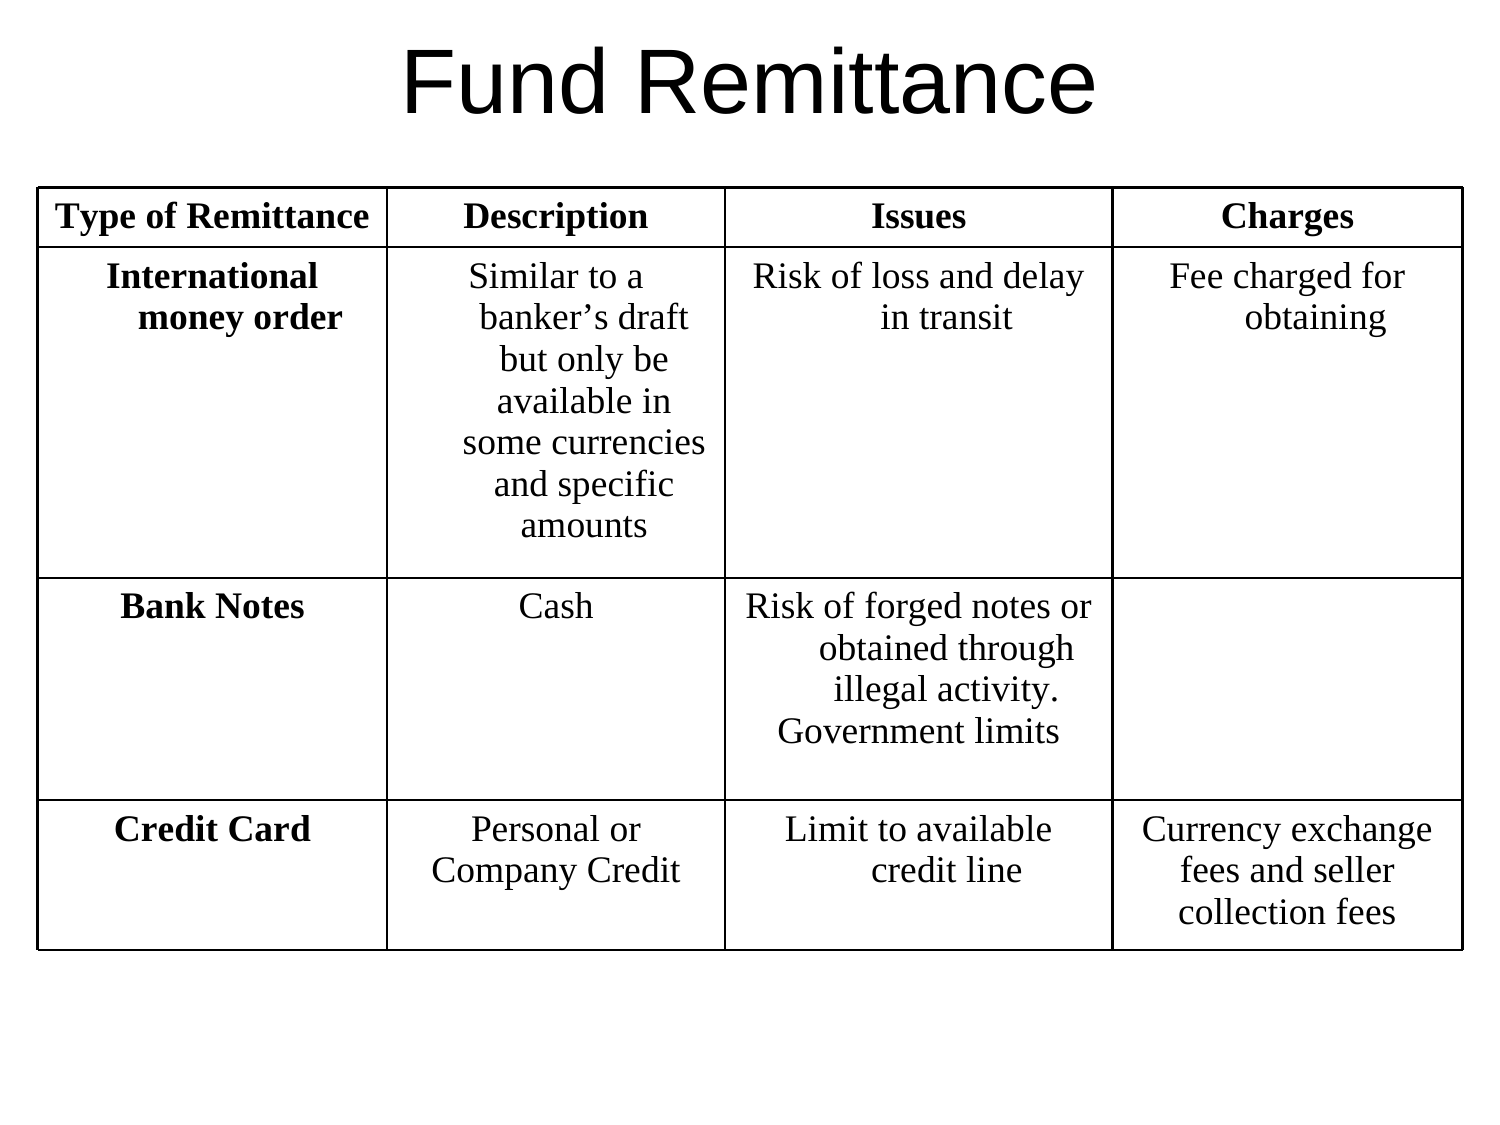

# Fund Remittance
Type of Remittance
Description
Issues
Charges
International money order
Similar to a banker’s draft but only be available in some currencies and specific amounts
Risk of loss and delay in transit
Fee charged for obtaining
Bank Notes
Cash
Risk of forged notes or obtained through illegal activity.
Government limits
Credit Card
Personal or Company Credit
Limit to available credit line
Currency exchange fees and seller collection fees